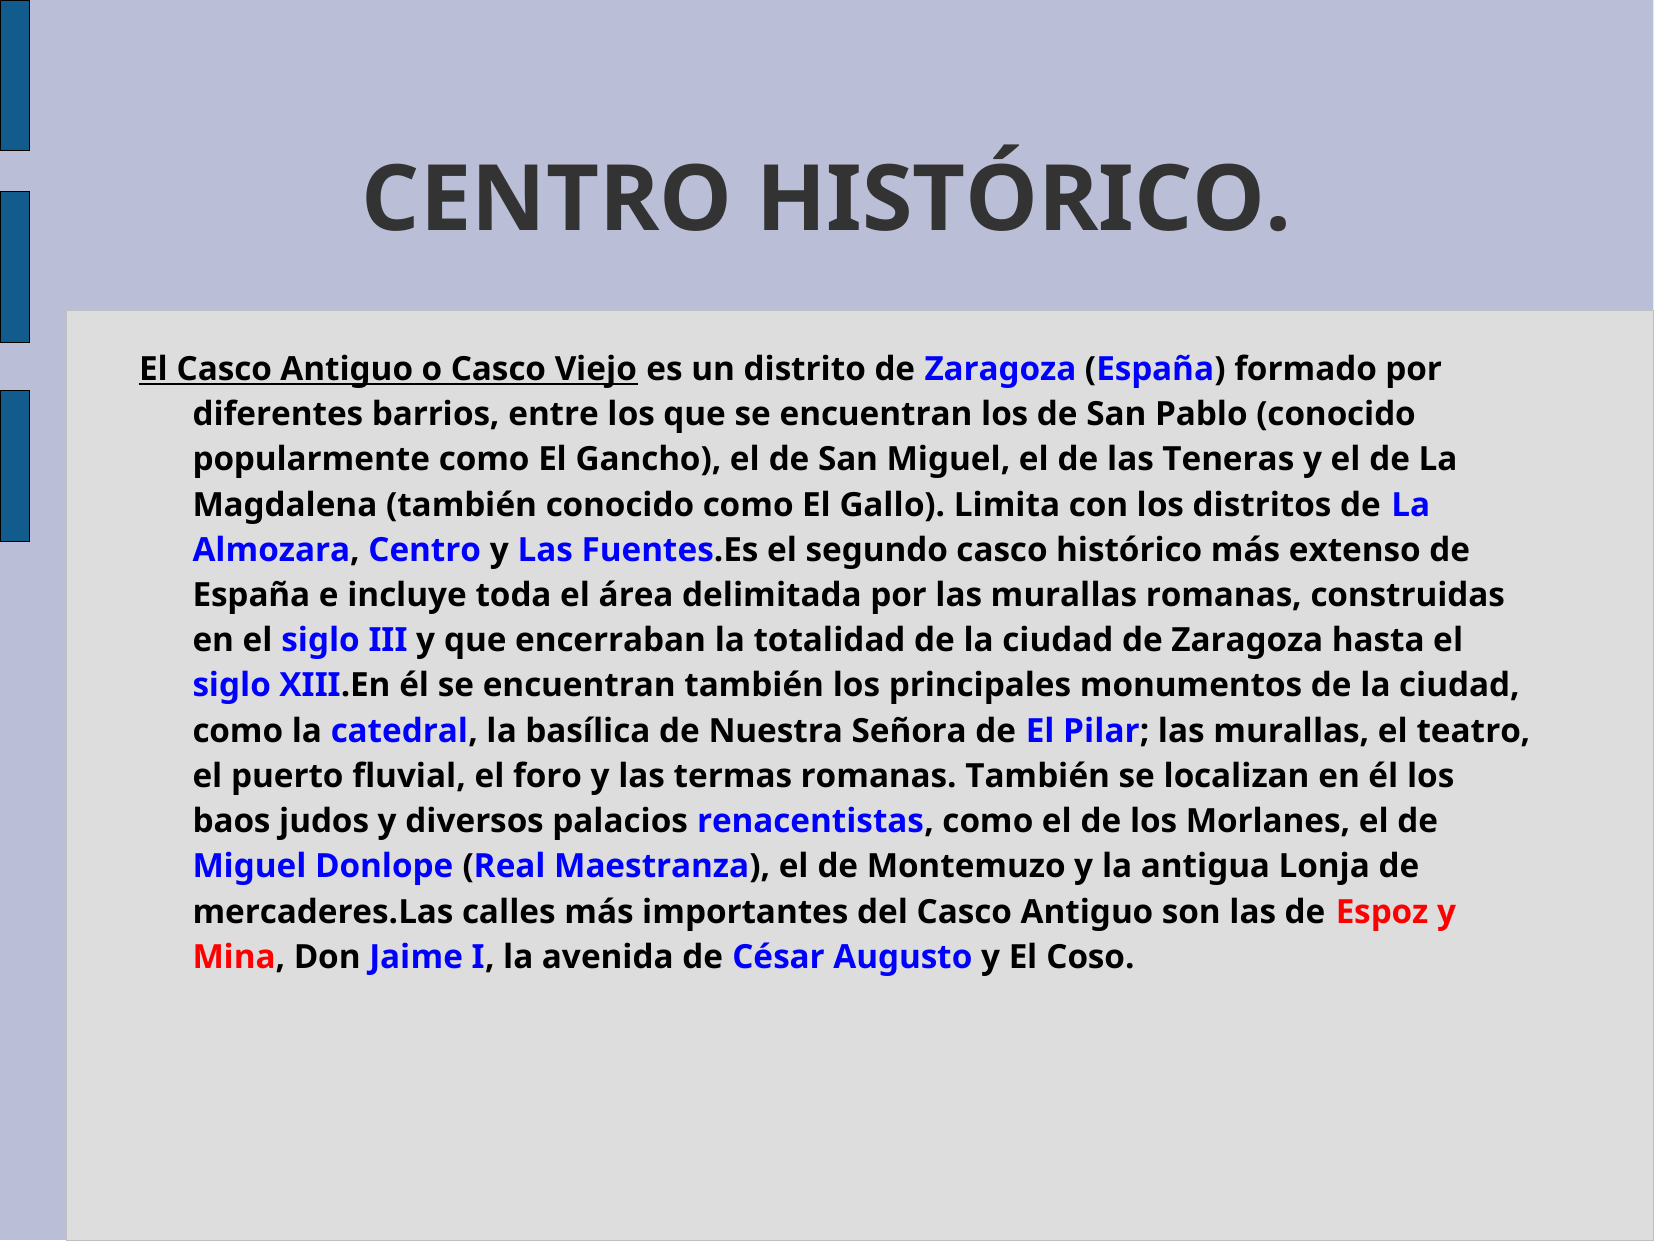

# CENTRO HISTÓRICO.
El Casco Antiguo o Casco Viejo es un distrito de Zaragoza (España) formado por diferentes barrios, entre los que se encuentran los de San Pablo (conocido popularmente como El Gancho), el de San Miguel, el de las Teneras y el de La Magdalena (también conocido como El Gallo). Limita con los distritos de La Almozara, Centro y Las Fuentes.Es el segundo casco histórico más extenso de España e incluye toda el área delimitada por las murallas romanas, construidas en el siglo III y que encerraban la totalidad de la ciudad de Zaragoza hasta el siglo XIII.En él se encuentran también los principales monumentos de la ciudad, como la catedral, la basílica de Nuestra Señora de El Pilar; las murallas, el teatro, el puerto fluvial, el foro y las termas romanas. También se localizan en él los baos judos y diversos palacios renacentistas, como el de los Morlanes, el de Miguel Donlope (Real Maestranza), el de Montemuzo y la antigua Lonja de mercaderes.Las calles más importantes del Casco Antiguo son las de Espoz y Mina, Don Jaime I, la avenida de César Augusto y El Coso.